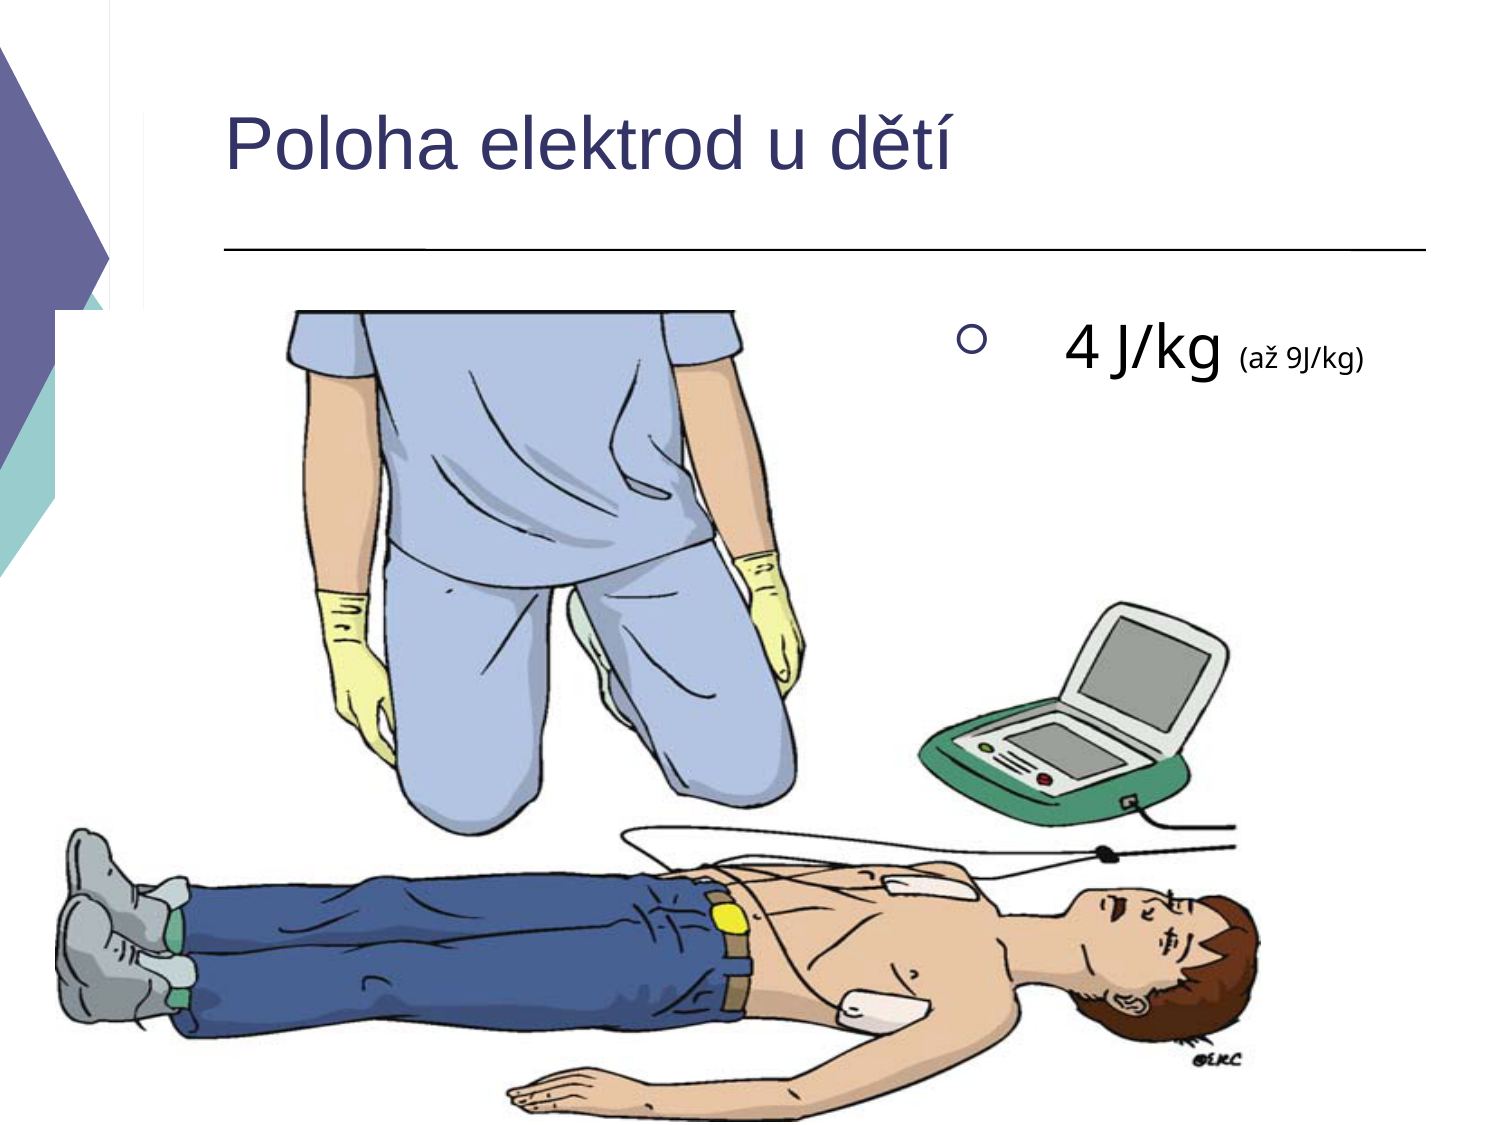

# Poloha elektrod u dětí
4 J/kg (až 9J/kg)